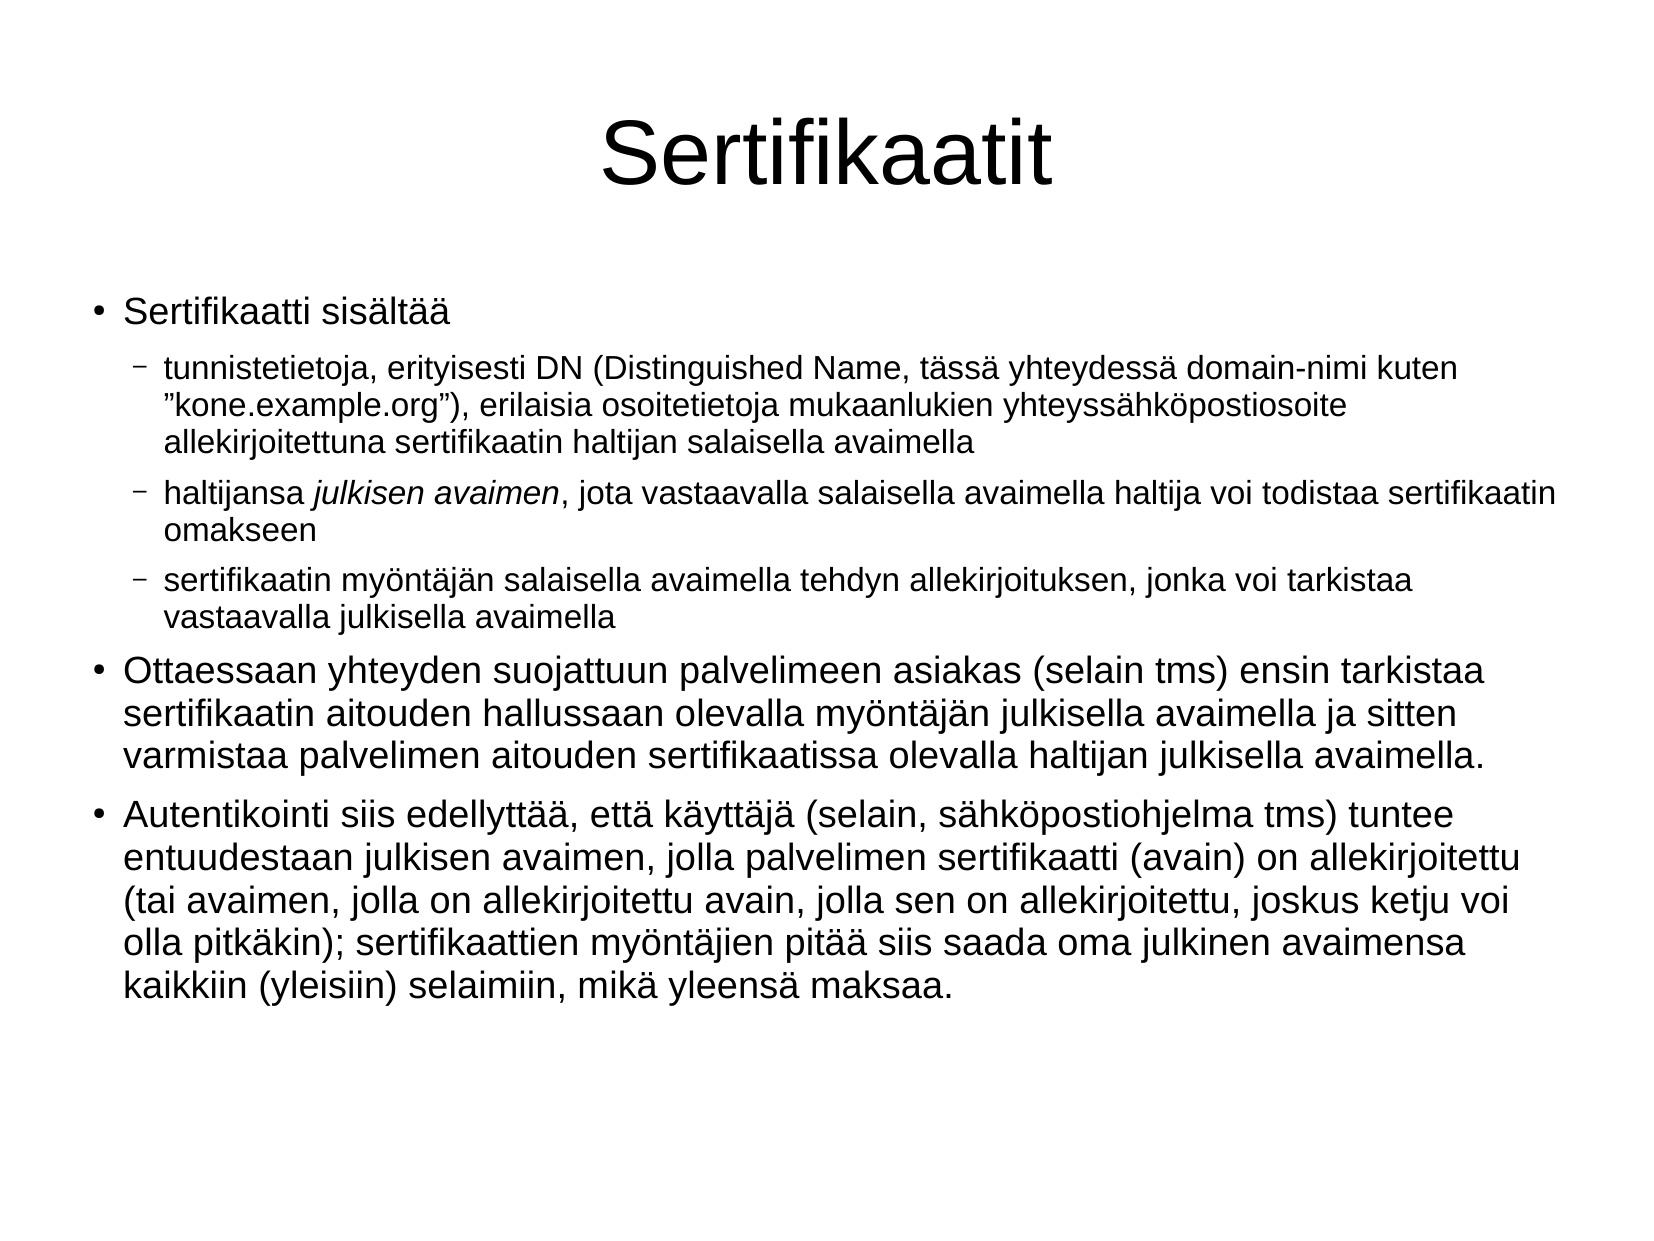

# Sertifikaatit
Sertifikaatti sisältää
tunnistetietoja, erityisesti DN (Distinguished Name, tässä yhteydessä domain-nimi kuten ”kone.example.org”), erilaisia osoitetietoja mukaanlukien yhteyssähköpostiosoite allekirjoitettuna sertifikaatin haltijan salaisella avaimella
haltijansa julkisen avaimen, jota vastaavalla salaisella avaimella haltija voi todistaa sertifikaatin omakseen
sertifikaatin myöntäjän salaisella avaimella tehdyn allekirjoituksen, jonka voi tarkistaa vastaavalla julkisella avaimella
Ottaessaan yhteyden suojattuun palvelimeen asiakas (selain tms) ensin tarkistaa sertifikaatin aitouden hallussaan olevalla myöntäjän julkisella avaimella ja sitten varmistaa palvelimen aitouden sertifikaatissa olevalla haltijan julkisella avaimella.
Autentikointi siis edellyttää, että käyttäjä (selain, sähköpostiohjelma tms) tuntee entuudestaan julkisen avaimen, jolla palvelimen sertifikaatti (avain) on allekirjoitettu (tai avaimen, jolla on allekirjoitettu avain, jolla sen on allekirjoitettu, joskus ketju voi olla pitkäkin); sertifikaattien myöntäjien pitää siis saada oma julkinen avaimensa kaikkiin (yleisiin) selaimiin, mikä yleensä maksaa.